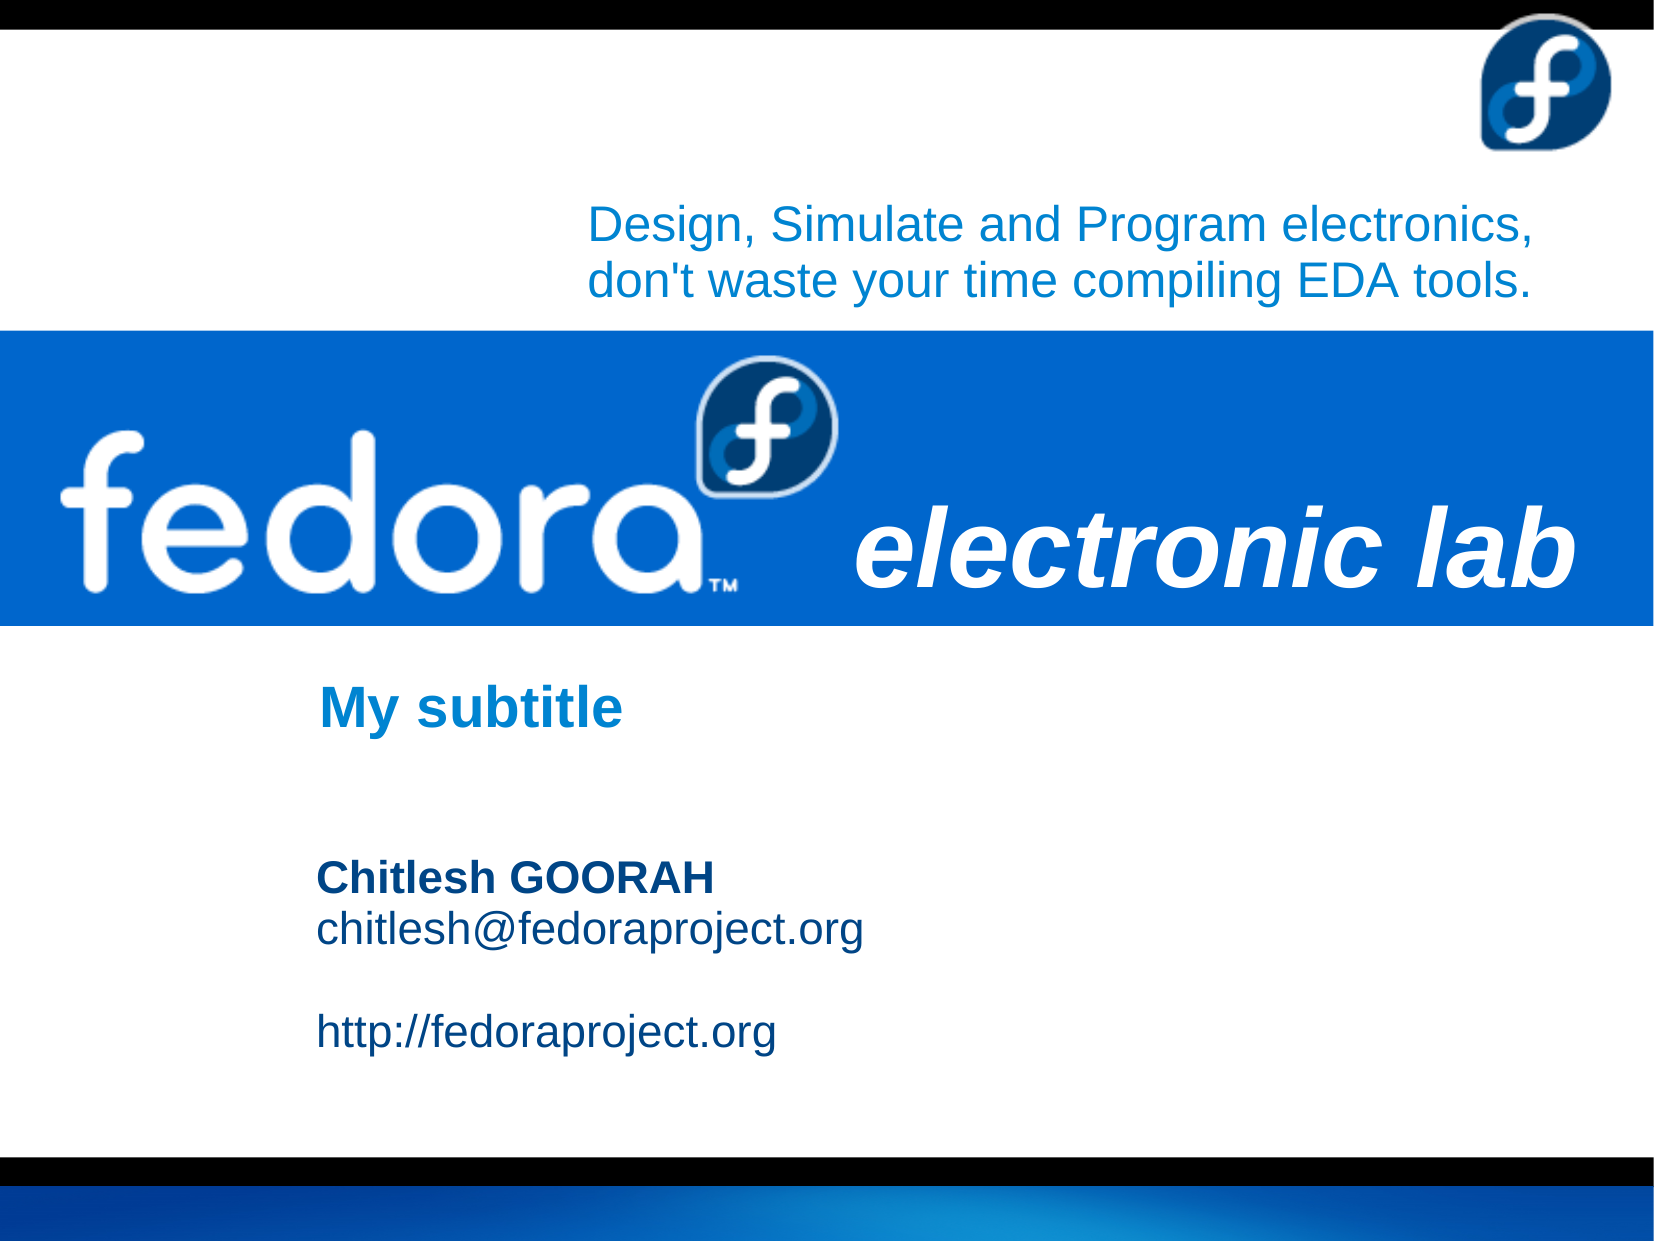

Design, Simulate and Program electronics,
don't waste your time compiling EDA tools.
electronic lab
My subtitle
Chitlesh GOORAH
chitlesh@fedoraproject.org
http://fedoraproject.org